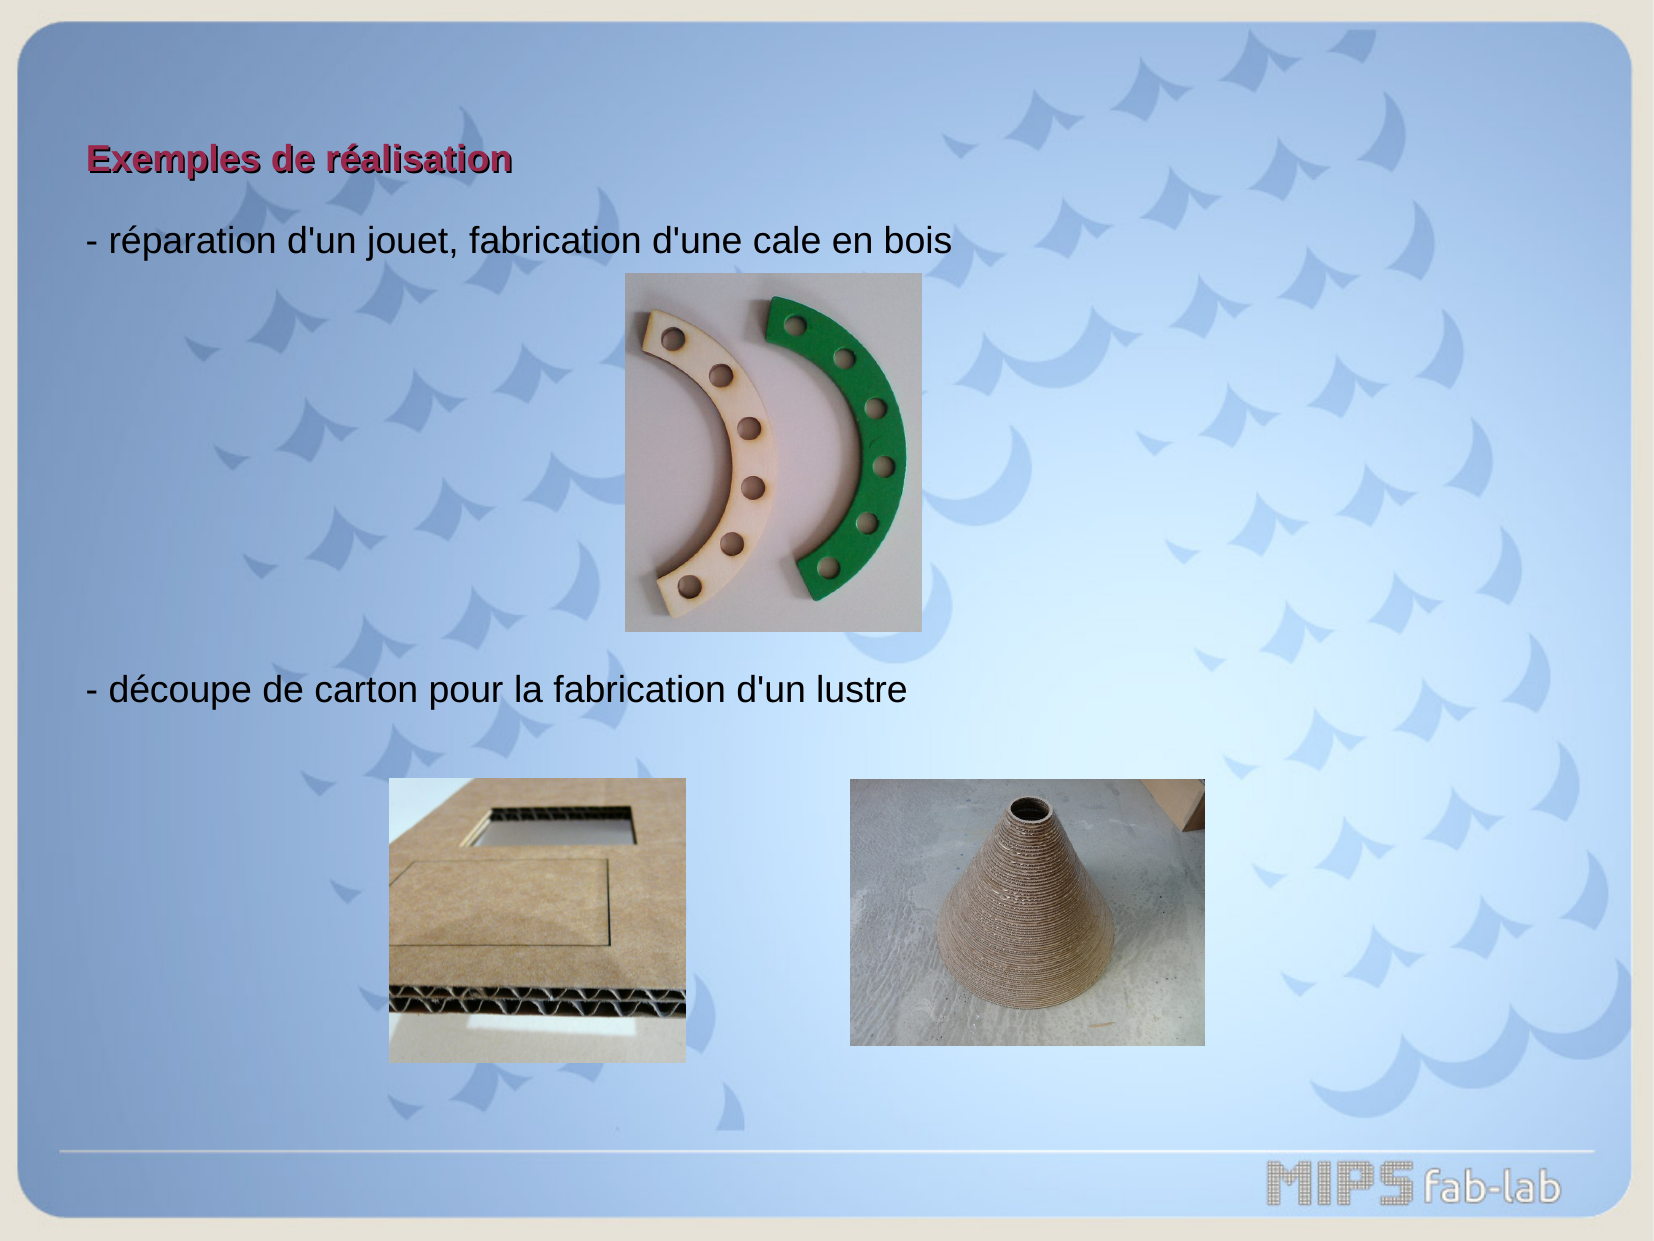

Exemples de réalisation
- réparation d'un jouet, fabrication d'une cale en bois
- découpe de carton pour la fabrication d'un lustre